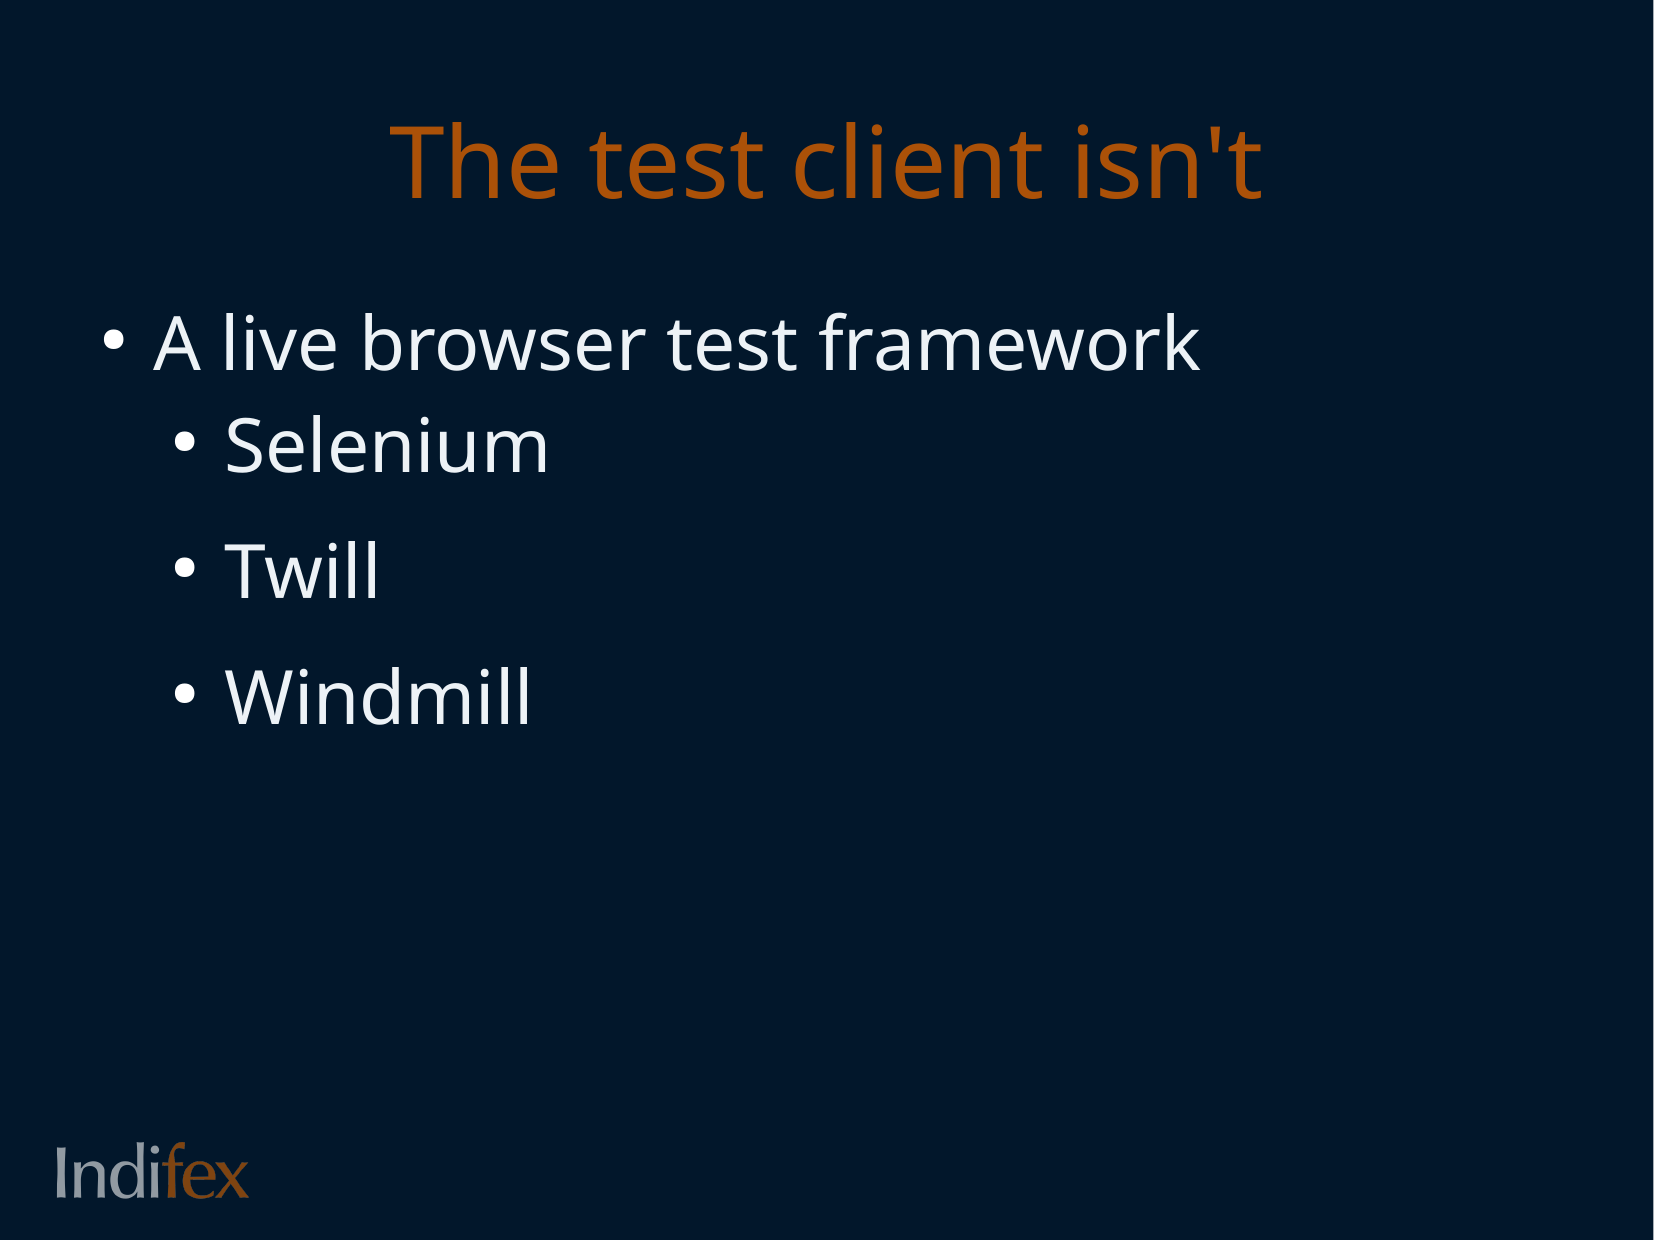

# The test client isn't
A live browser test framework
Selenium
Twill
Windmill